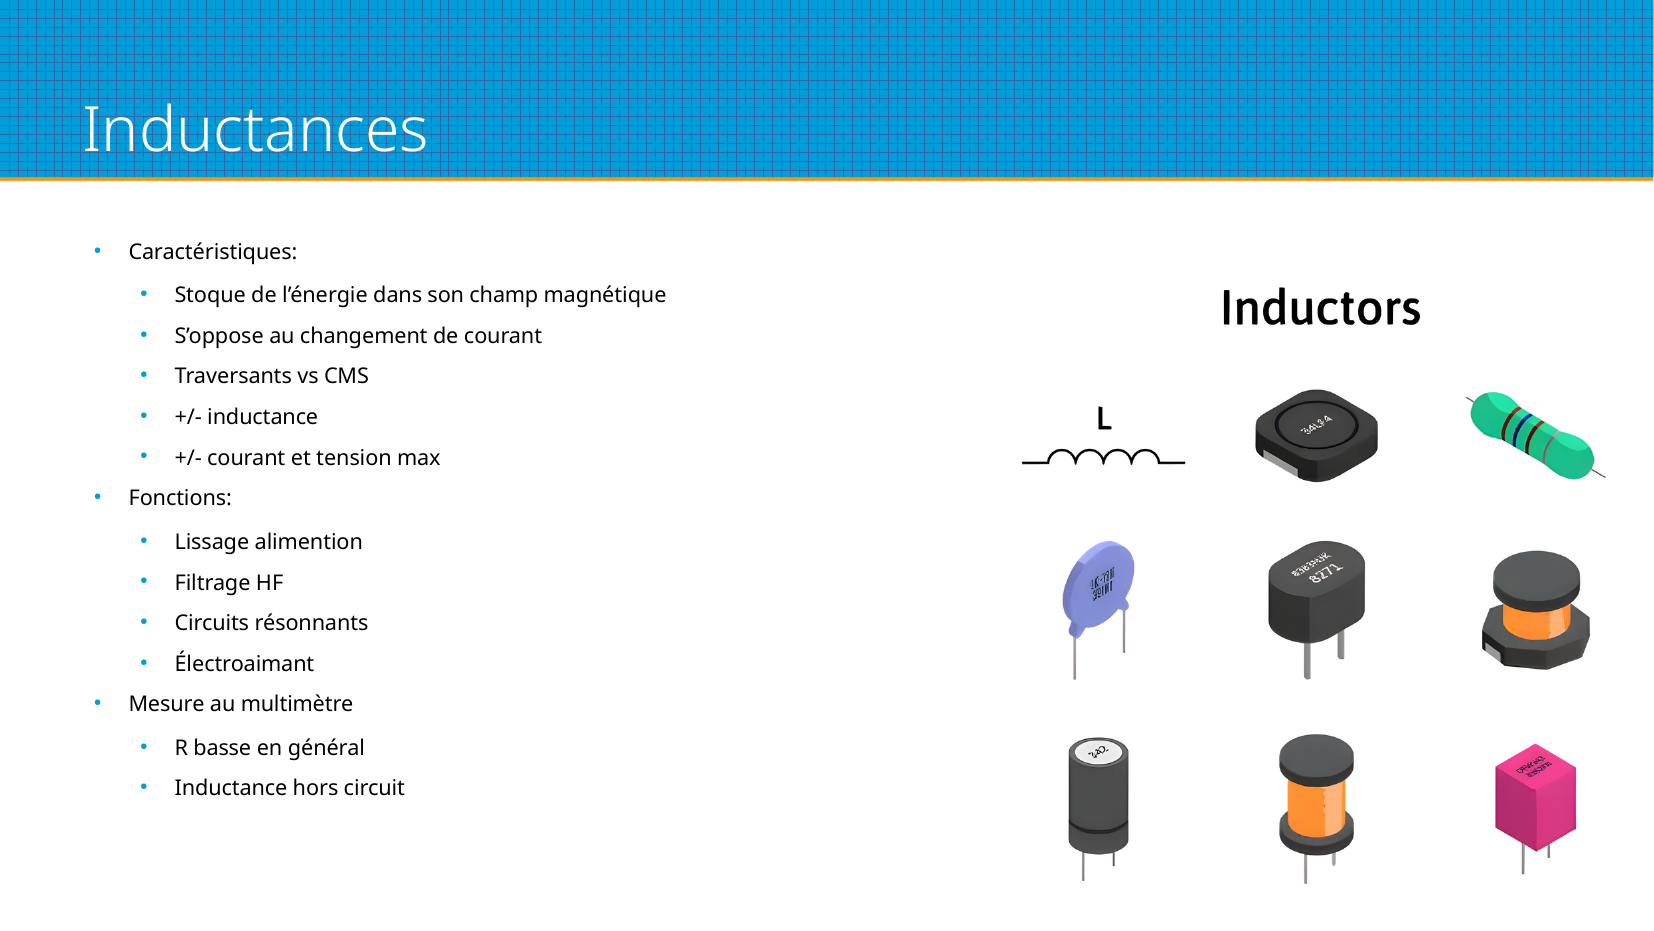

# Inductances
Caractéristiques:
Stoque de l’énergie dans son champ magnétique
S’oppose au changement de courant
Traversants vs CMS
+/- inductance
+/- courant et tension max
Fonctions:
Lissage alimention
Filtrage HF
Circuits résonnants
Électroaimant
Mesure au multimètre
R basse en général
Inductance hors circuit